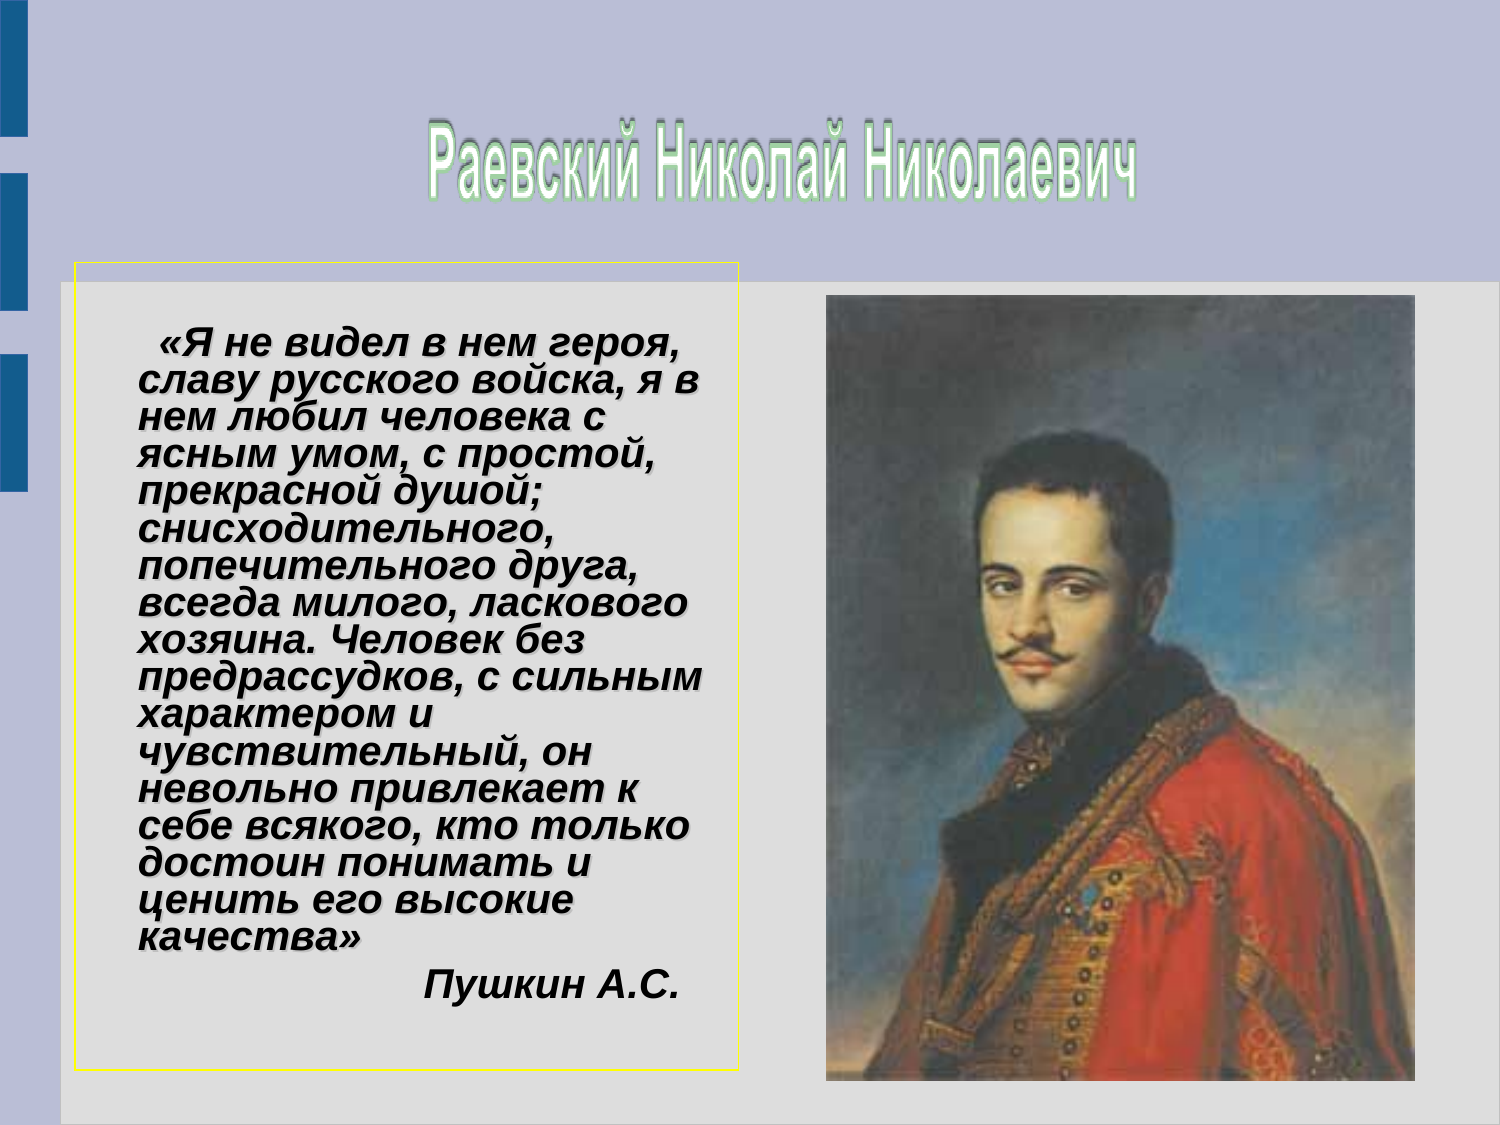

# «Я не видел в нем героя, славу русского войска, я в нем любил человека с ясным умом, с простой, прекрасной душой; снисходительного, попечительного друга, всегда милого, ласкового хозяина. Человек без предрассудков, с сильным характером и чувствительный, он невольно привлекает к себе всякого, кто только достоин понимать и ценить его высокие качества»
 Пушкин А.С.